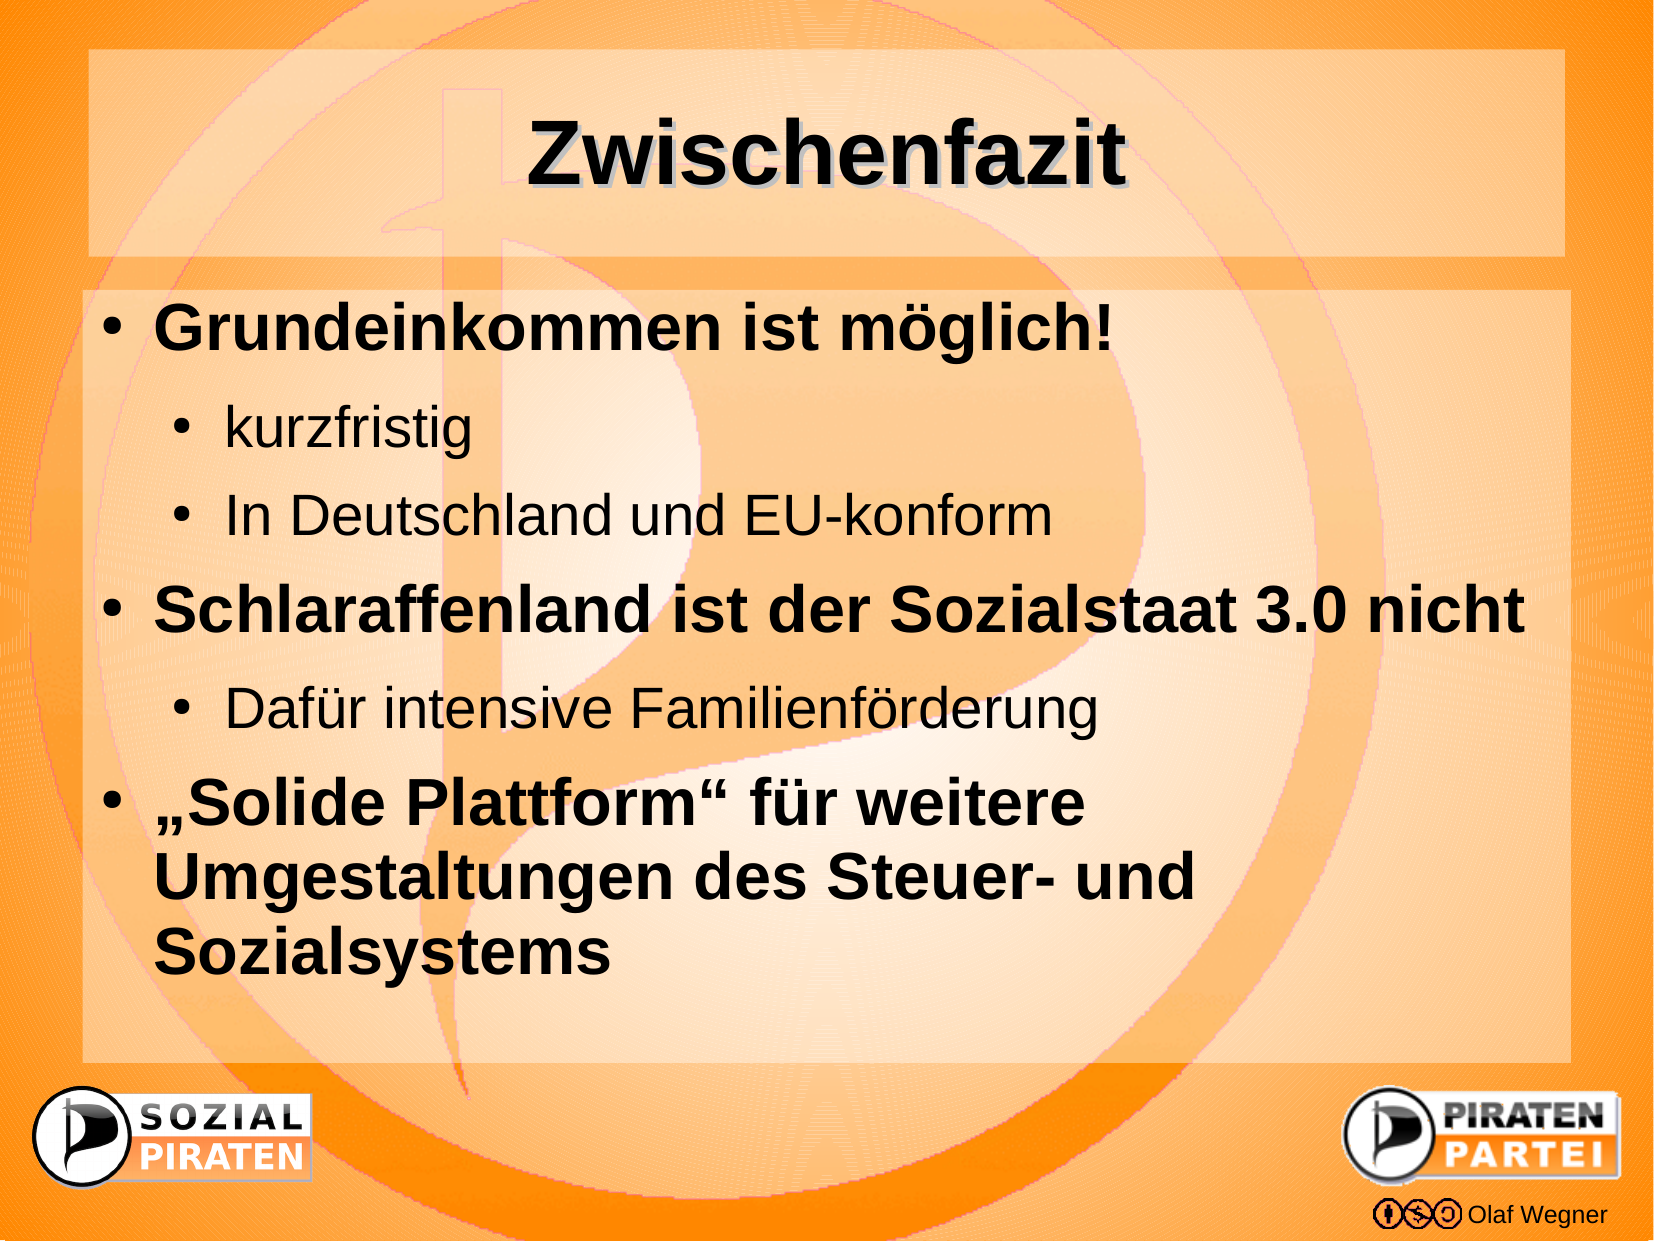

Zwischenfazit
# Grundeinkommen ist möglich!
kurzfristig
In Deutschland und EU-konform
Schlaraffenland ist der Sozialstaat 3.0 nicht
Dafür intensive Familienförderung
„Solide Plattform“ für weitere Umgestaltungen des Steuer- und Sozialsystems
Olaf Wegner